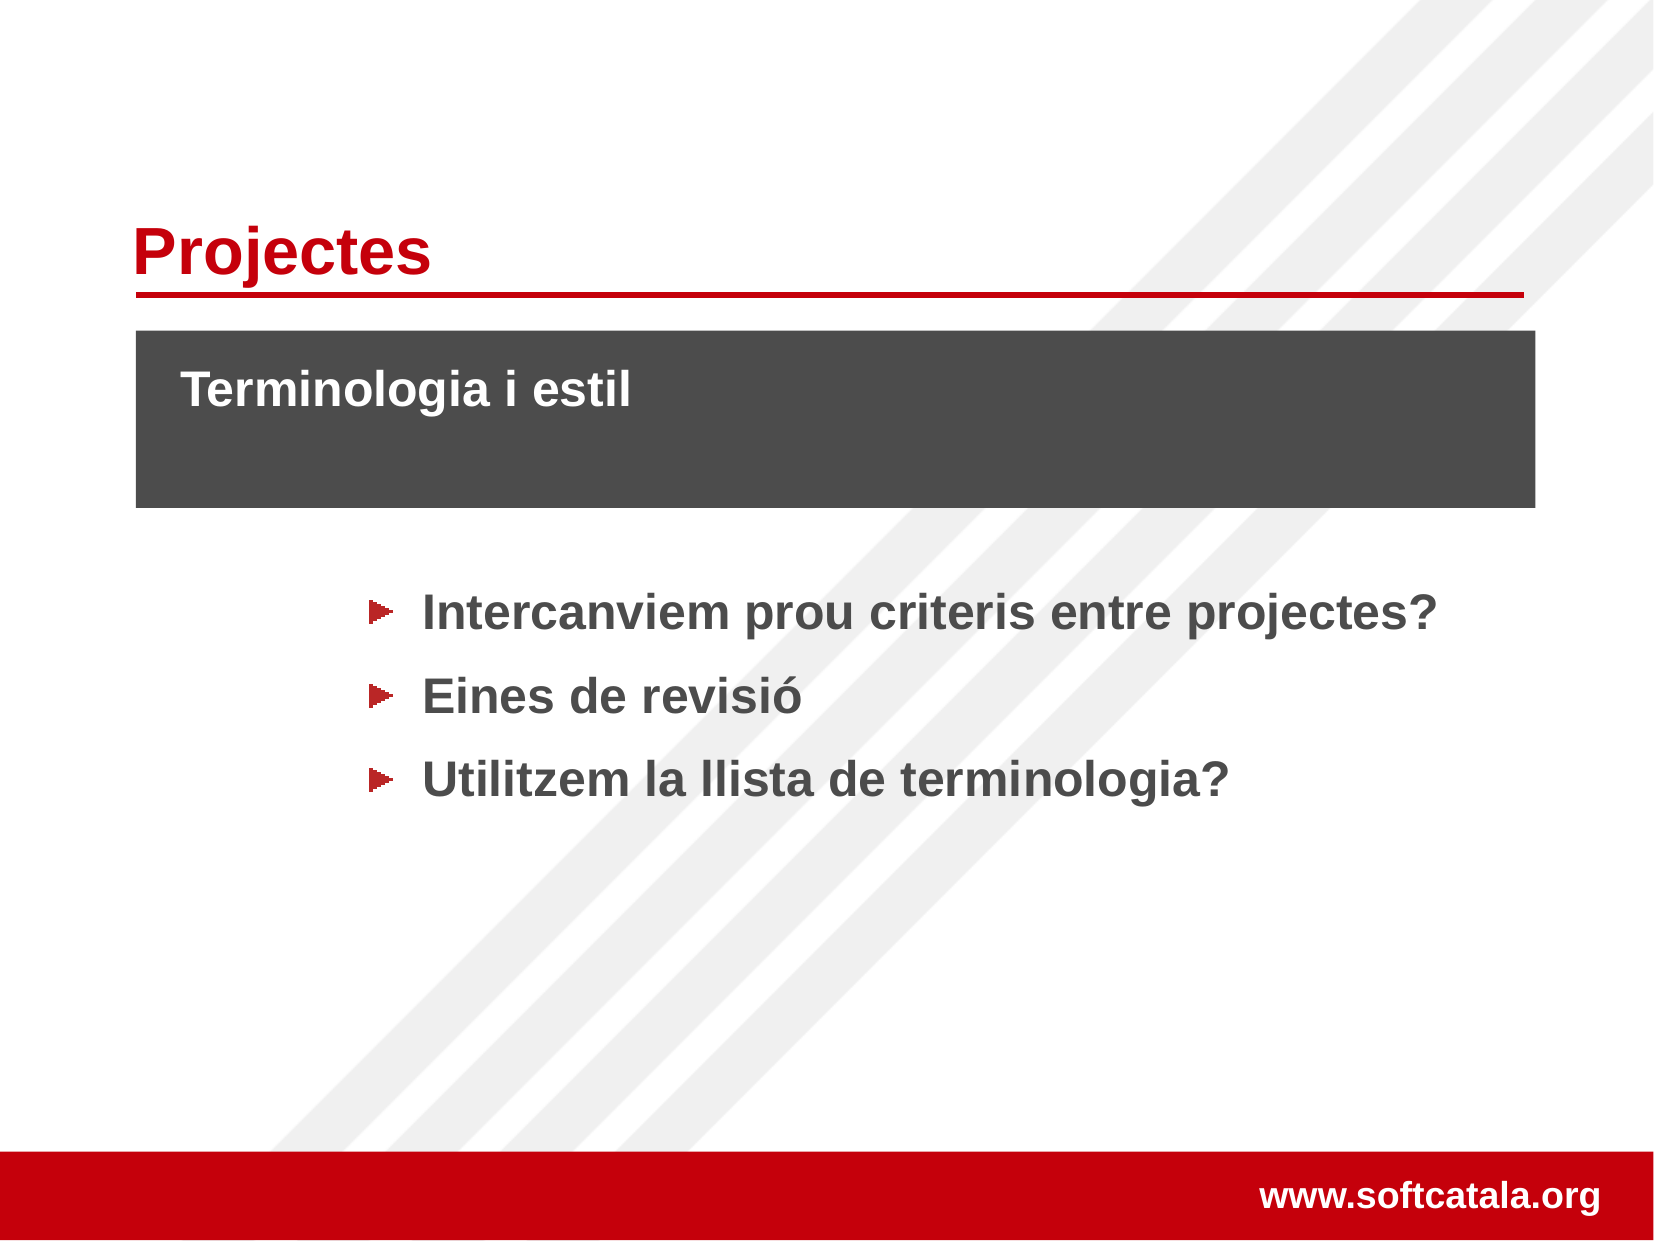

Projectes
Terminologia i estil
Intercanviem prou criteris entre projectes?
Eines de revisió
Utilitzem la llista de terminologia?
 www.softcatala.org